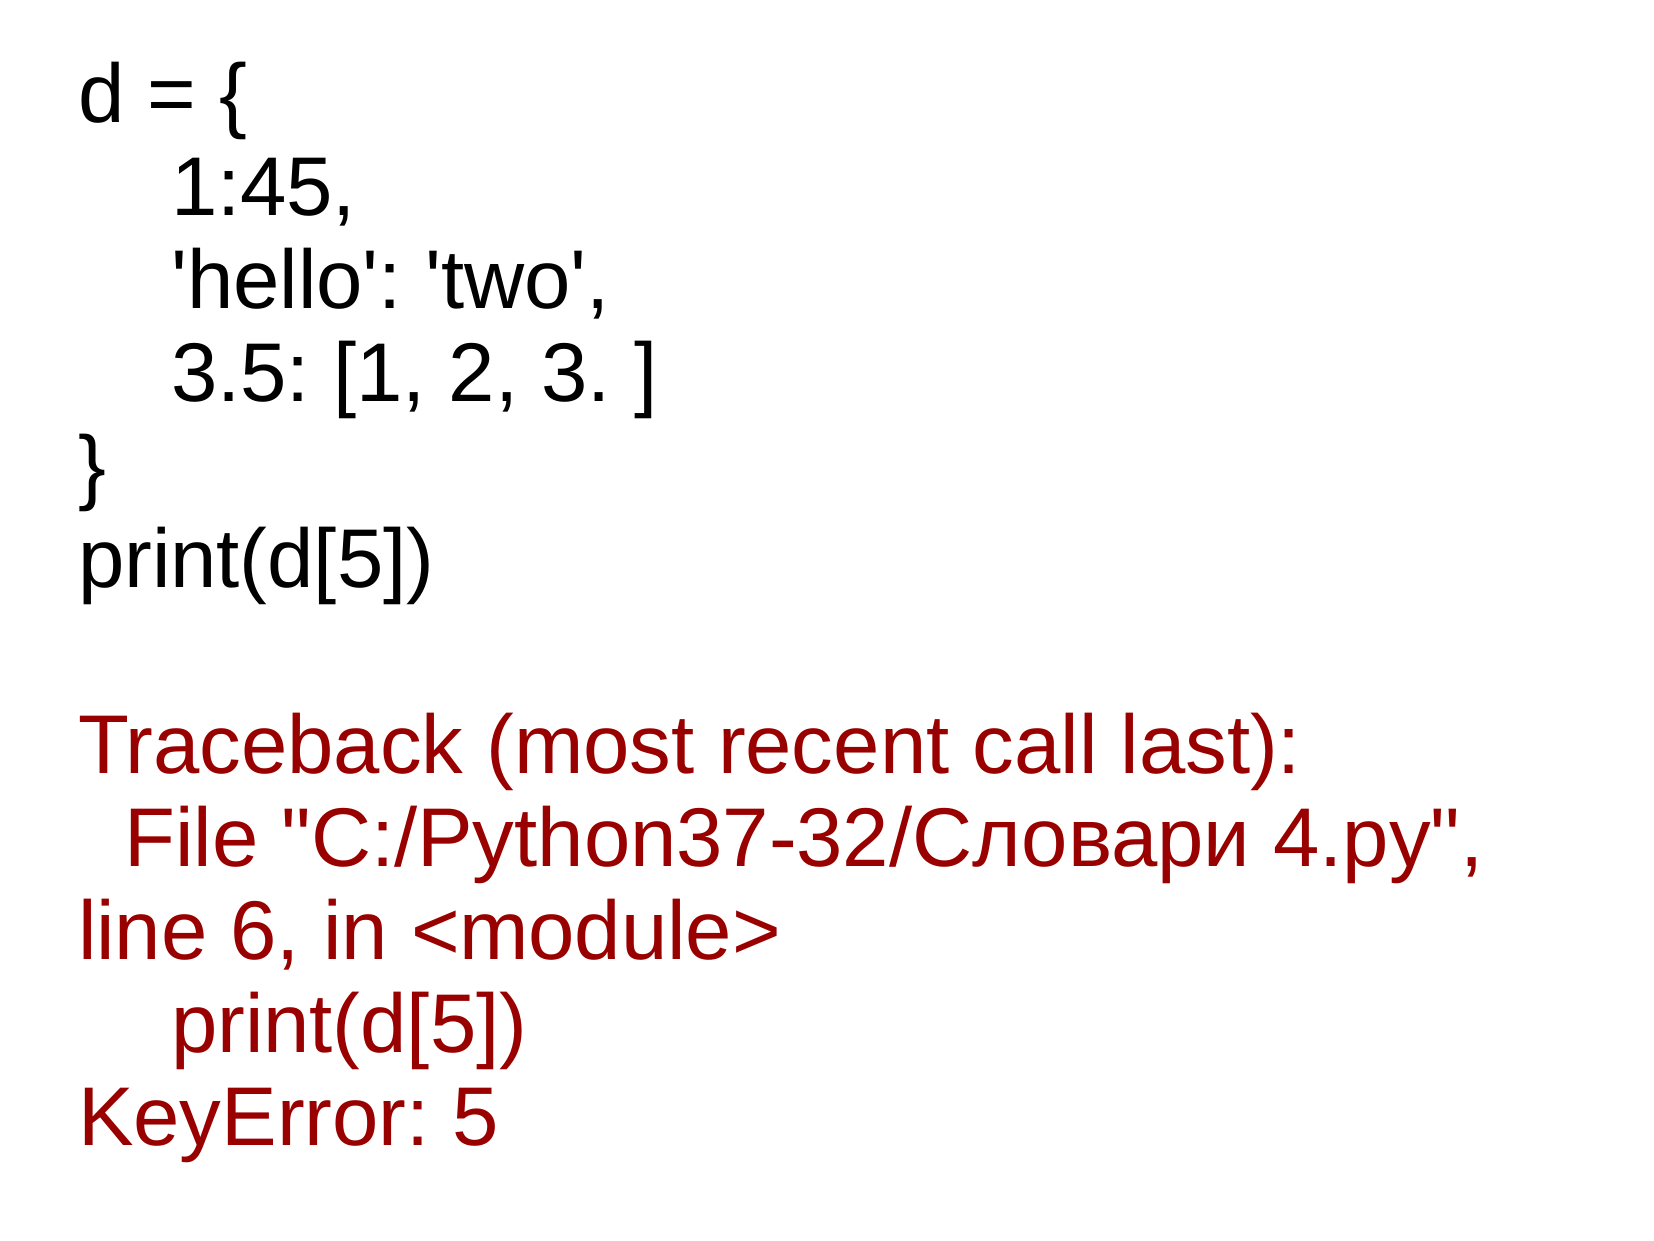

d = {
 1:45,
 'hello': 'two',
 3.5: [1, 2, 3. ]
}
print(d[5])
Traceback (most recent call last):
 File "C:/Python37-32/Словари 4.py", line 6, in <module>
 print(d[5])
KeyError: 5